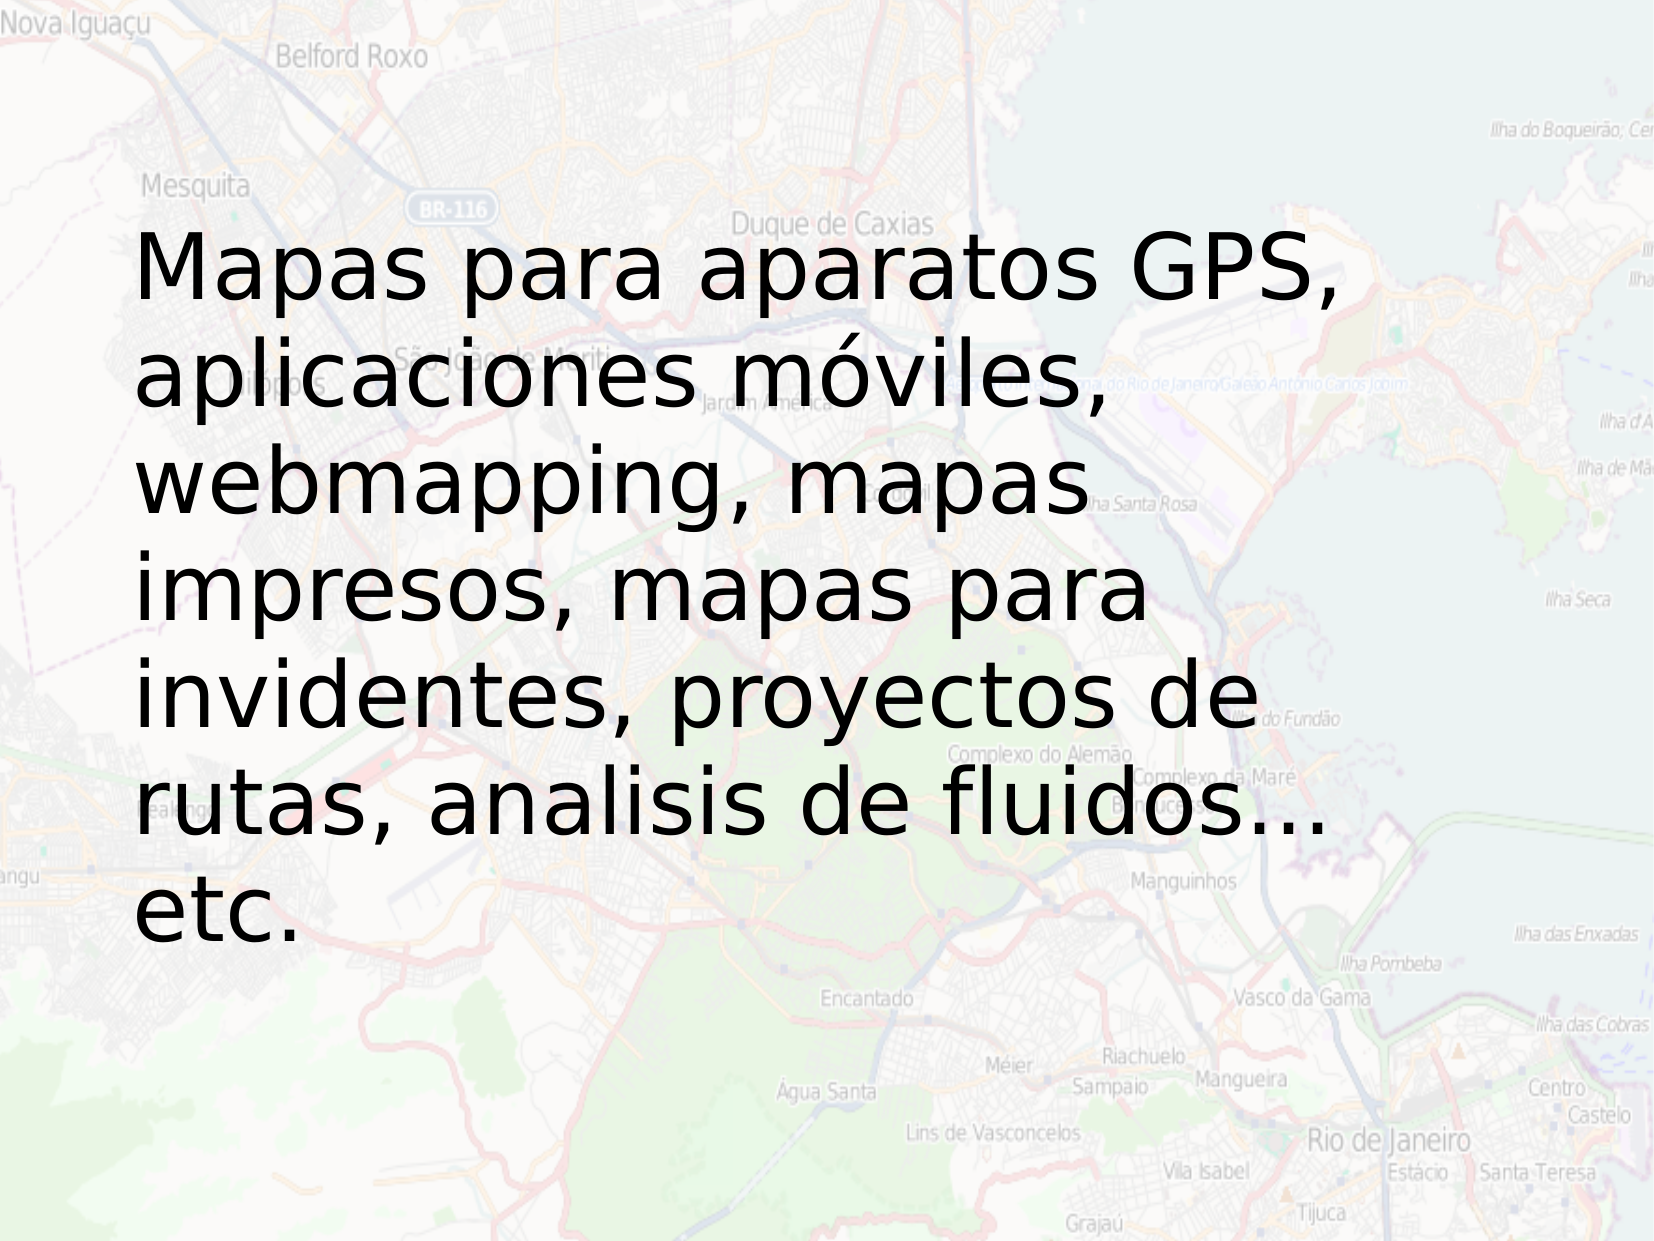

Mapas para aparatos GPS, aplicaciones móviles, webmapping, mapas impresos, mapas para invidentes, proyectos de rutas, analisis de fluidos... etc.